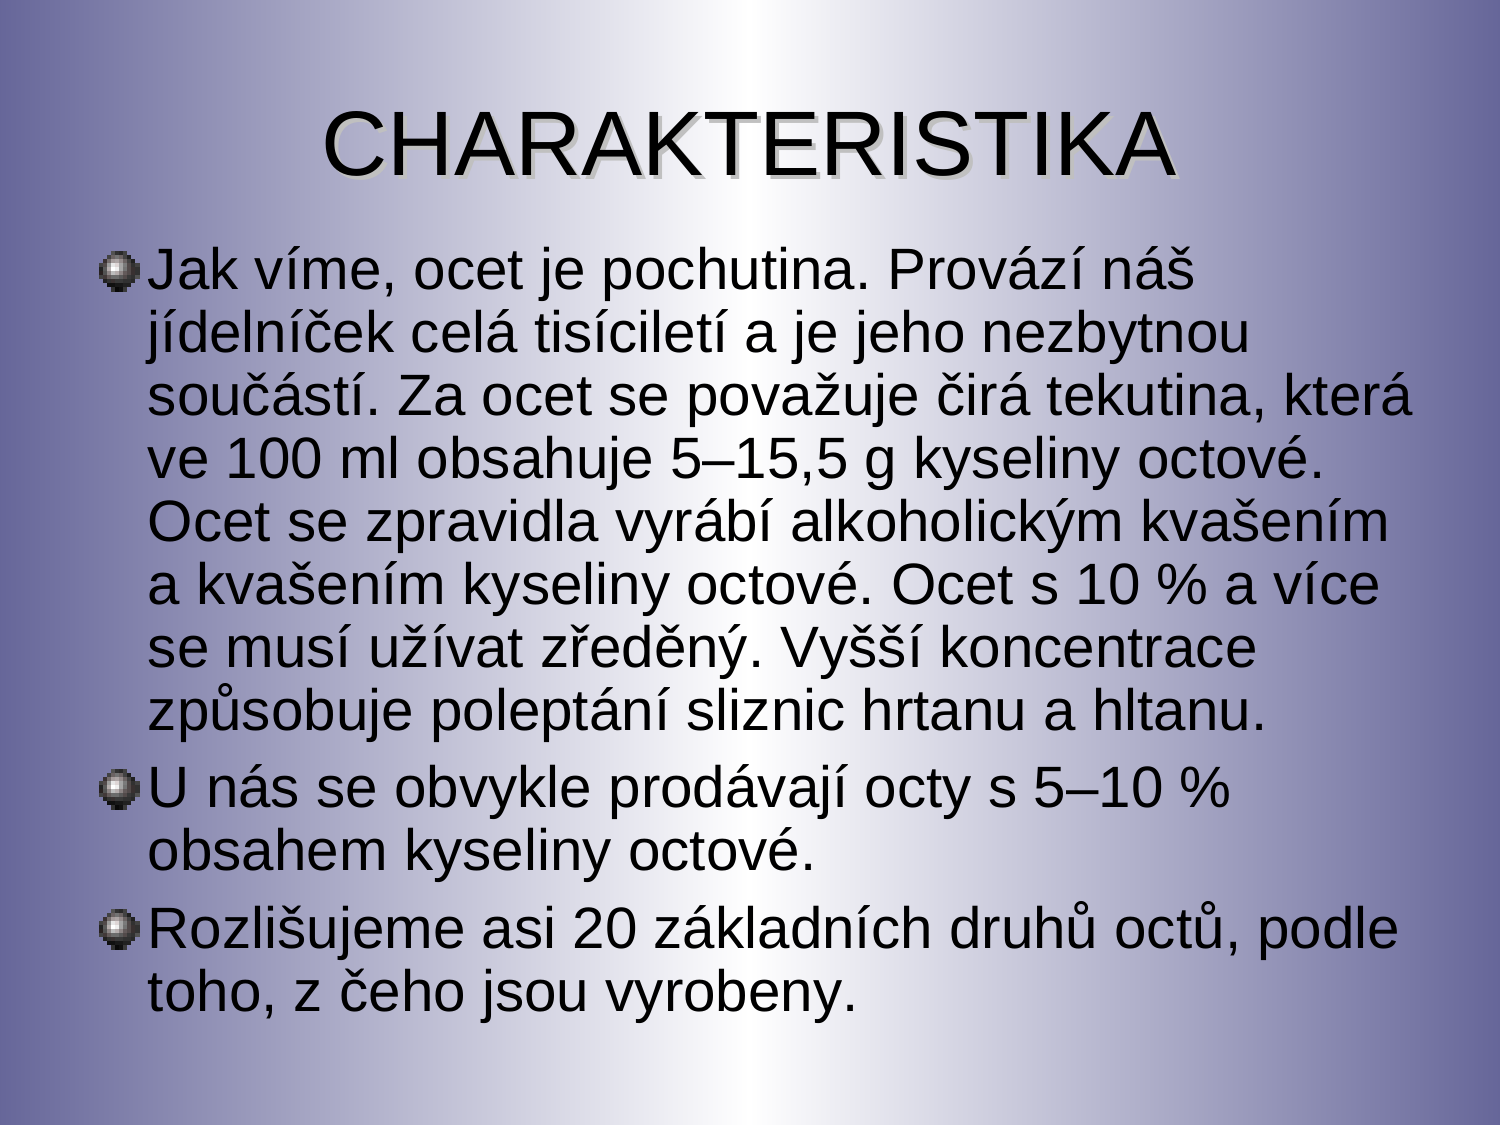

# CHARAKTERISTIKA
Jak víme, ocet je pochutina. Provází náš jídelníček celá tisíciletí a je jeho nezbytnou součástí. Za ocet se považuje čirá tekutina, která ve 100 ml obsahuje 5–15,5 g kyseliny octové. Ocet se zpravidla vyrábí alkoholickým kvašením
a kvašením kyseliny octové. Ocet s 10 % a více se musí užívat zředěný. Vyšší koncentrace způsobuje poleptání sliznic hrtanu a hltanu.
U nás se obvykle prodávají octy s 5–10 % obsahem kyseliny octové.
Rozlišujeme asi 20 základních druhů octů, podle toho, z čeho jsou vyrobeny.